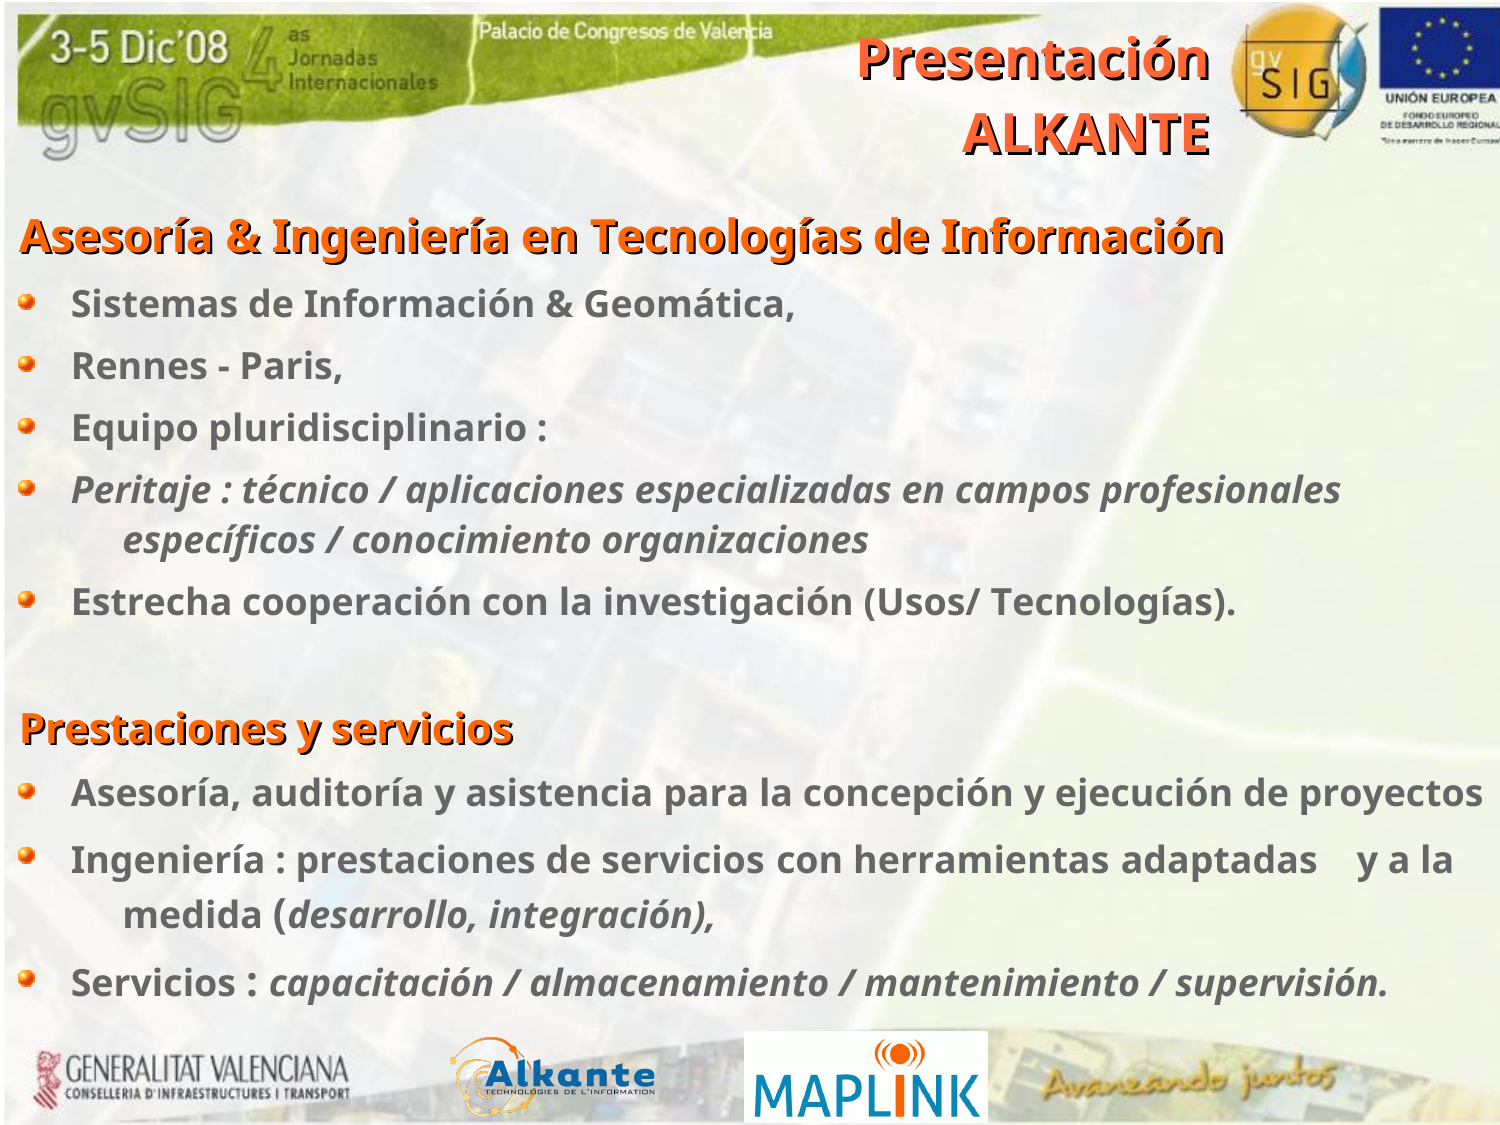

# Presentación ALKANTE
Asesoría & Ingeniería en Tecnologías de Información
Sistemas de Información & Geomática,
Rennes - Paris,
Equipo pluridisciplinario :
Peritaje : técnico / aplicaciones especializadas en campos profesionales específicos / conocimiento organizaciones
Estrecha cooperación con la investigación (Usos/ Tecnologías).
Prestaciones y servicios
Asesoría, auditoría y asistencia para la concepción y ejecución de proyectos
Ingeniería : prestaciones de servicios con herramientas adaptadas y a la medida (desarrollo, integración),
Servicios : capacitación / almacenamiento / mantenimiento / supervisión.